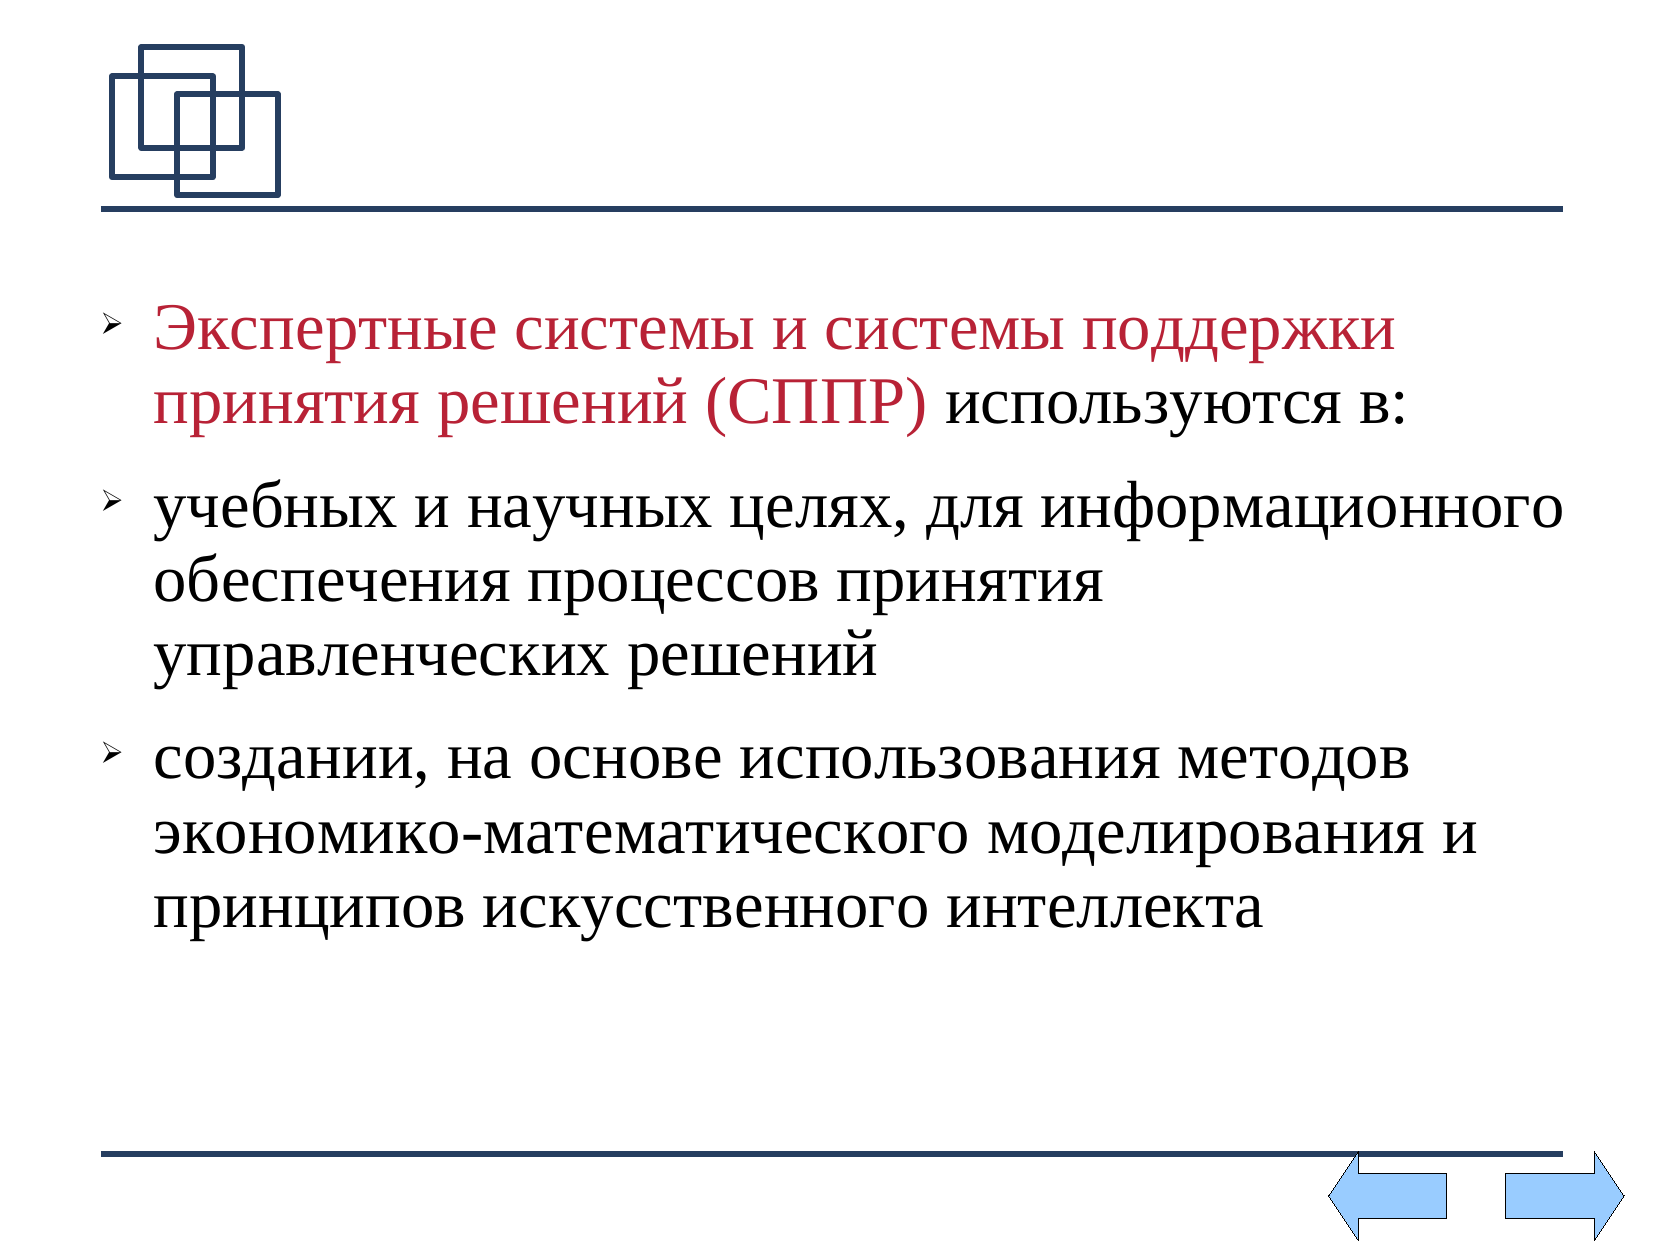

# Экспертные системы и системы поддержки принятия решений (СППР) используются в:
учебных и научных целях, для информационного обеспечения процессов принятия управленческих решений
создании, на основе использования методов экономико-математического моделирования и принципов искусственного интеллекта